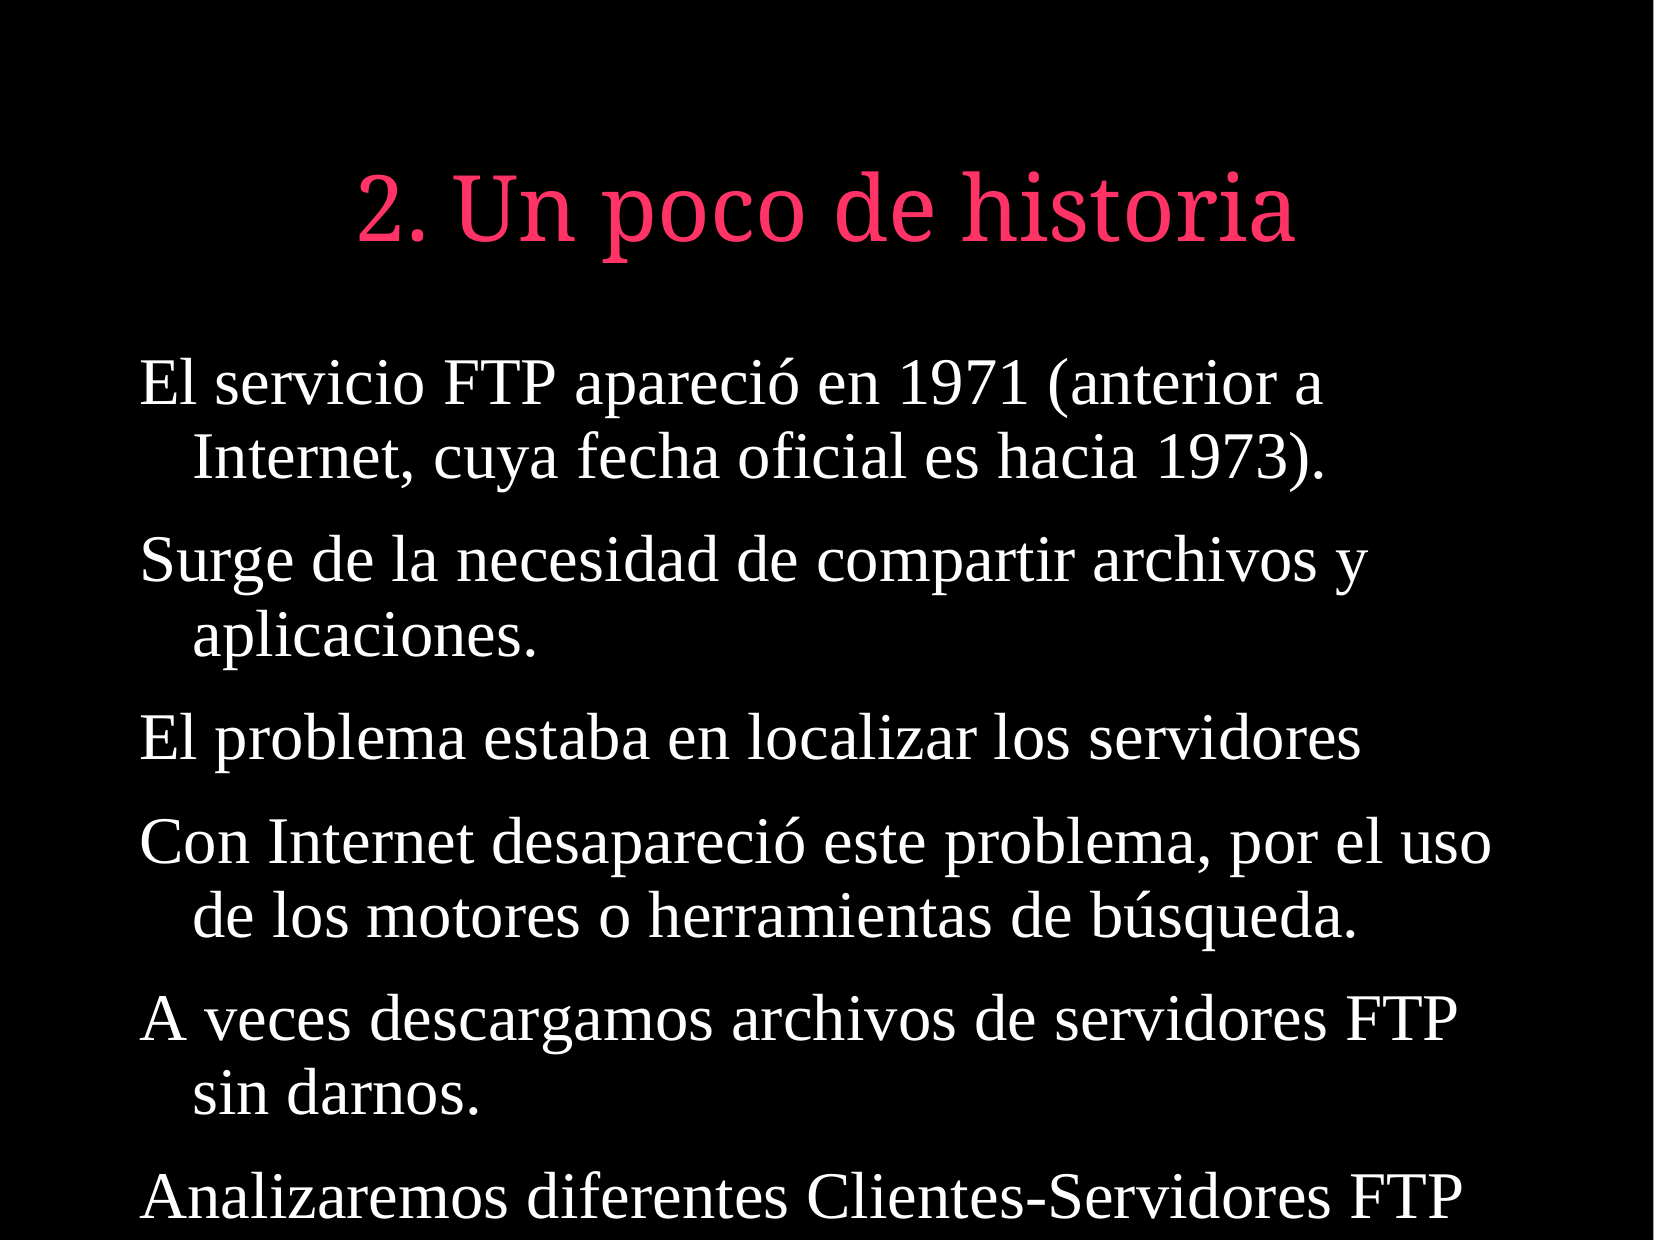

# 2. Un poco de historia
El servicio FTP apareció en 1971 (anterior a Internet, cuya fecha oficial es hacia 1973).
Surge de la necesidad de compartir archivos y aplicaciones.
El problema estaba en localizar los servidores
Con Internet desapareció este problema, por el uso de los motores o herramientas de búsqueda.
A veces descargamos archivos de servidores FTP sin darnos.
Analizaremos diferentes Clientes-Servidores FTP